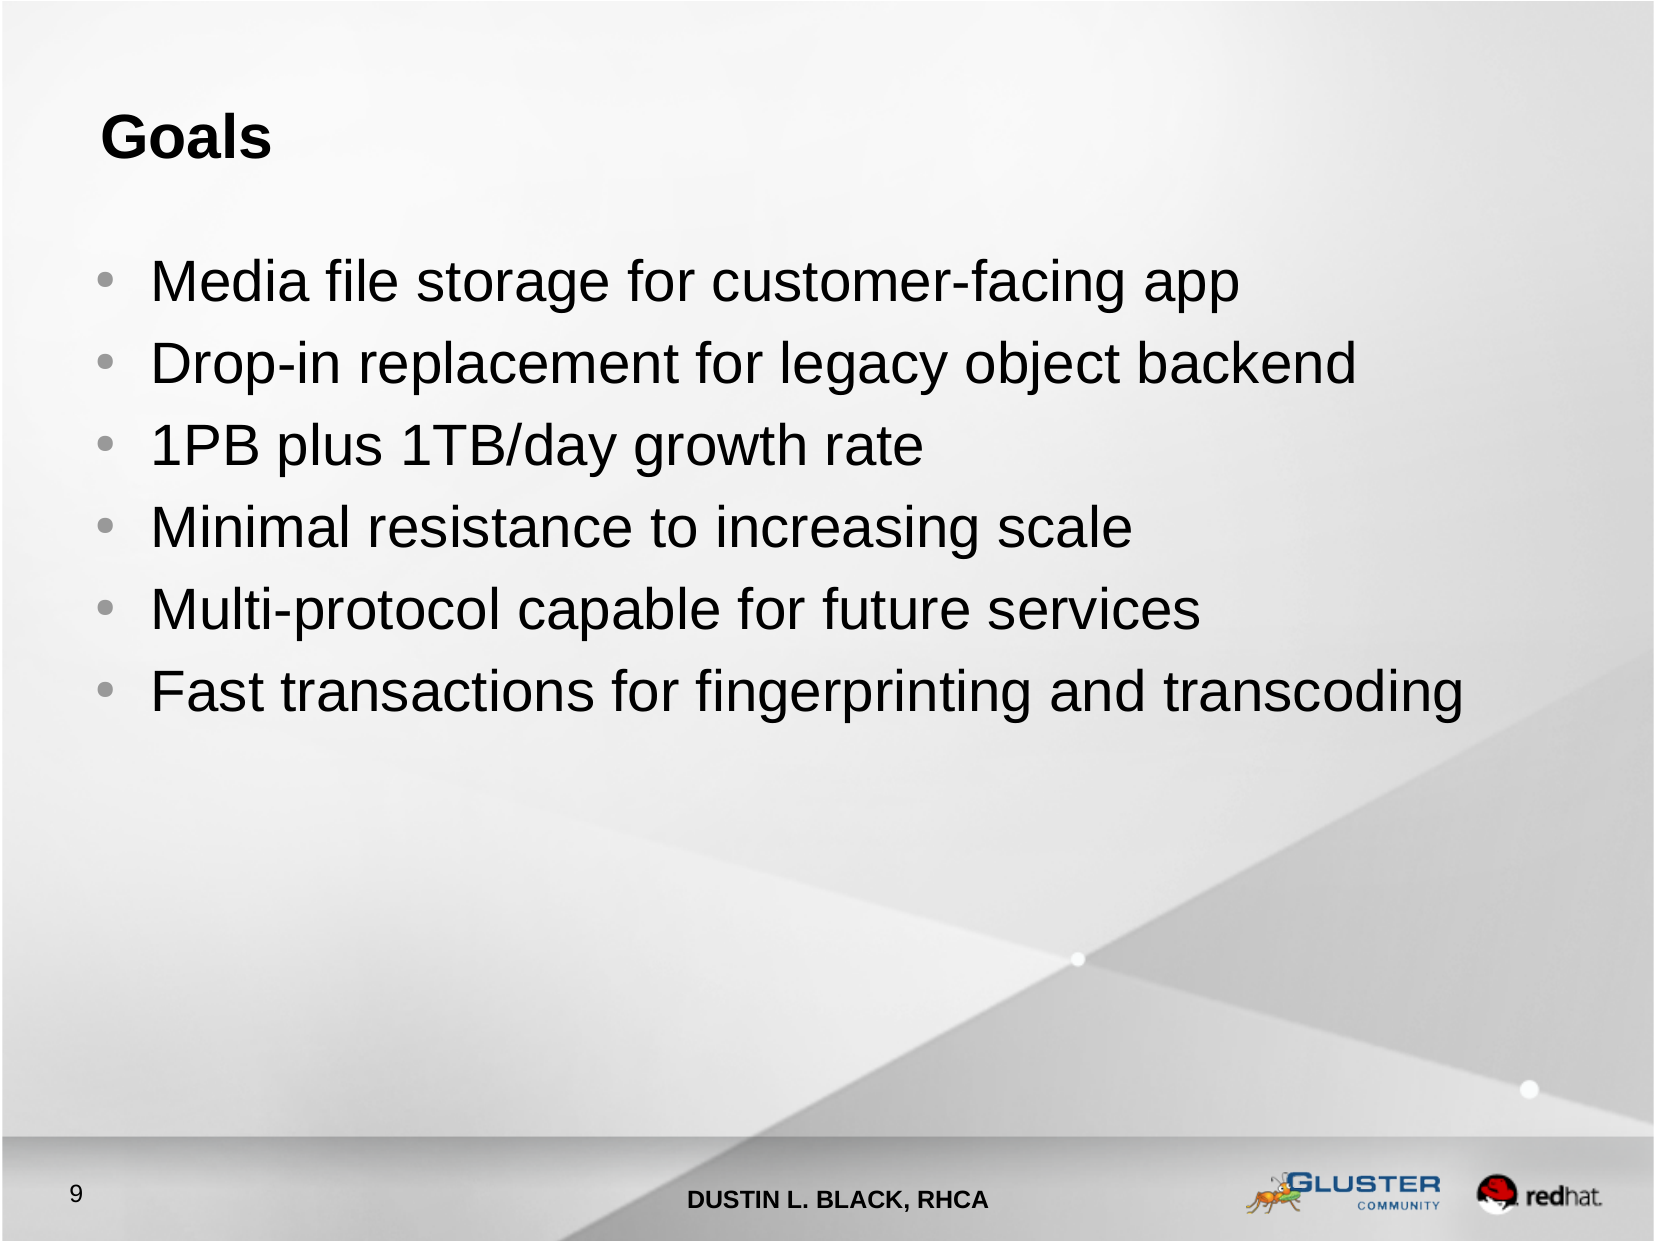

# Goals
Media file storage for customer-facing app
Drop-in replacement for legacy object backend
1PB plus 1TB/day growth rate
Minimal resistance to increasing scale
Multi-protocol capable for future services
Fast transactions for fingerprinting and transcoding